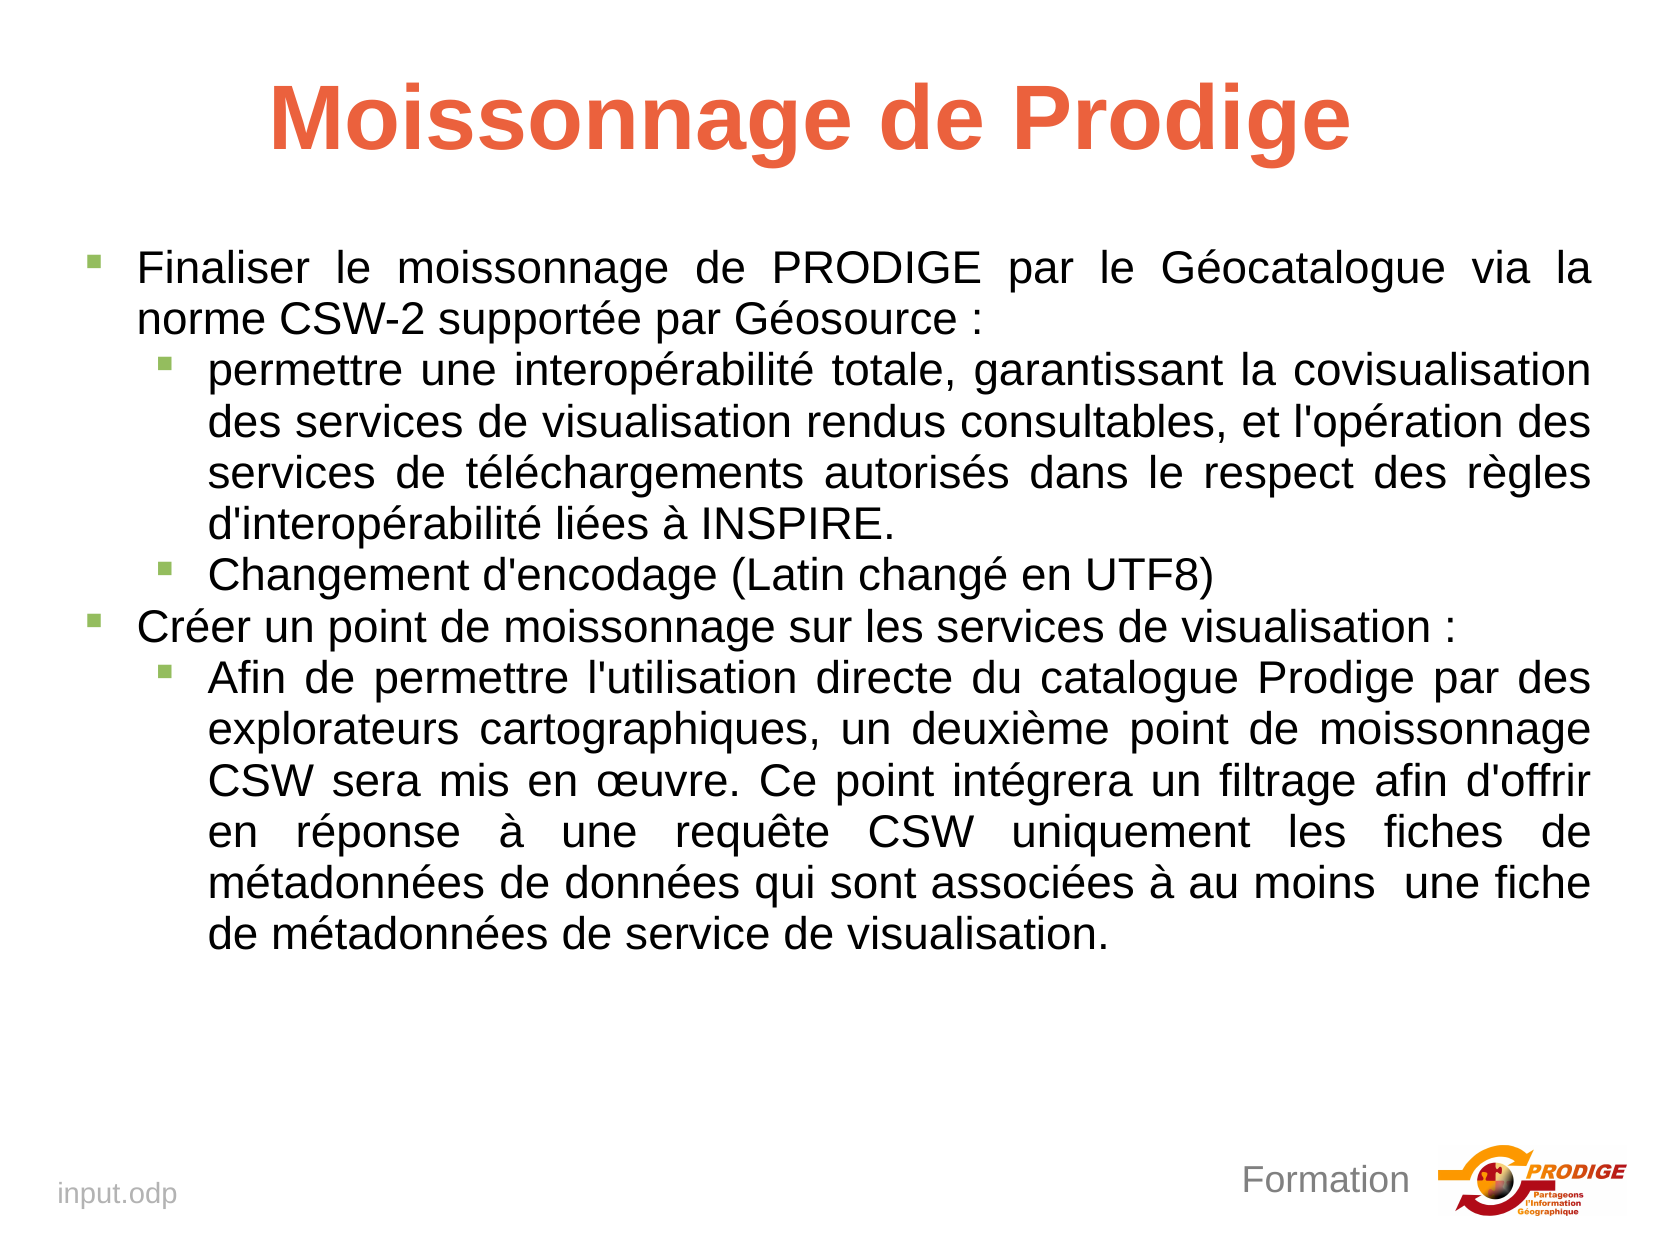

# Moissonnage de Prodige
Finaliser le moissonnage de PRODIGE par le Géocatalogue via la norme CSW-2 supportée par Géosource :
permettre une interopérabilité totale, garantissant la covisualisation des services de visualisation rendus consultables, et l'opération des services de téléchargements autorisés dans le respect des règles d'interopérabilité liées à INSPIRE.
Changement d'encodage (Latin changé en UTF8)
Créer un point de moissonnage sur les services de visualisation :
Afin de permettre l'utilisation directe du catalogue Prodige par des explorateurs cartographiques, un deuxième point de moissonnage CSW sera mis en œuvre. Ce point intégrera un filtrage afin d'offrir en réponse à une requête CSW uniquement les fiches de métadonnées de données qui sont associées à au moins une fiche de métadonnées de service de visualisation.